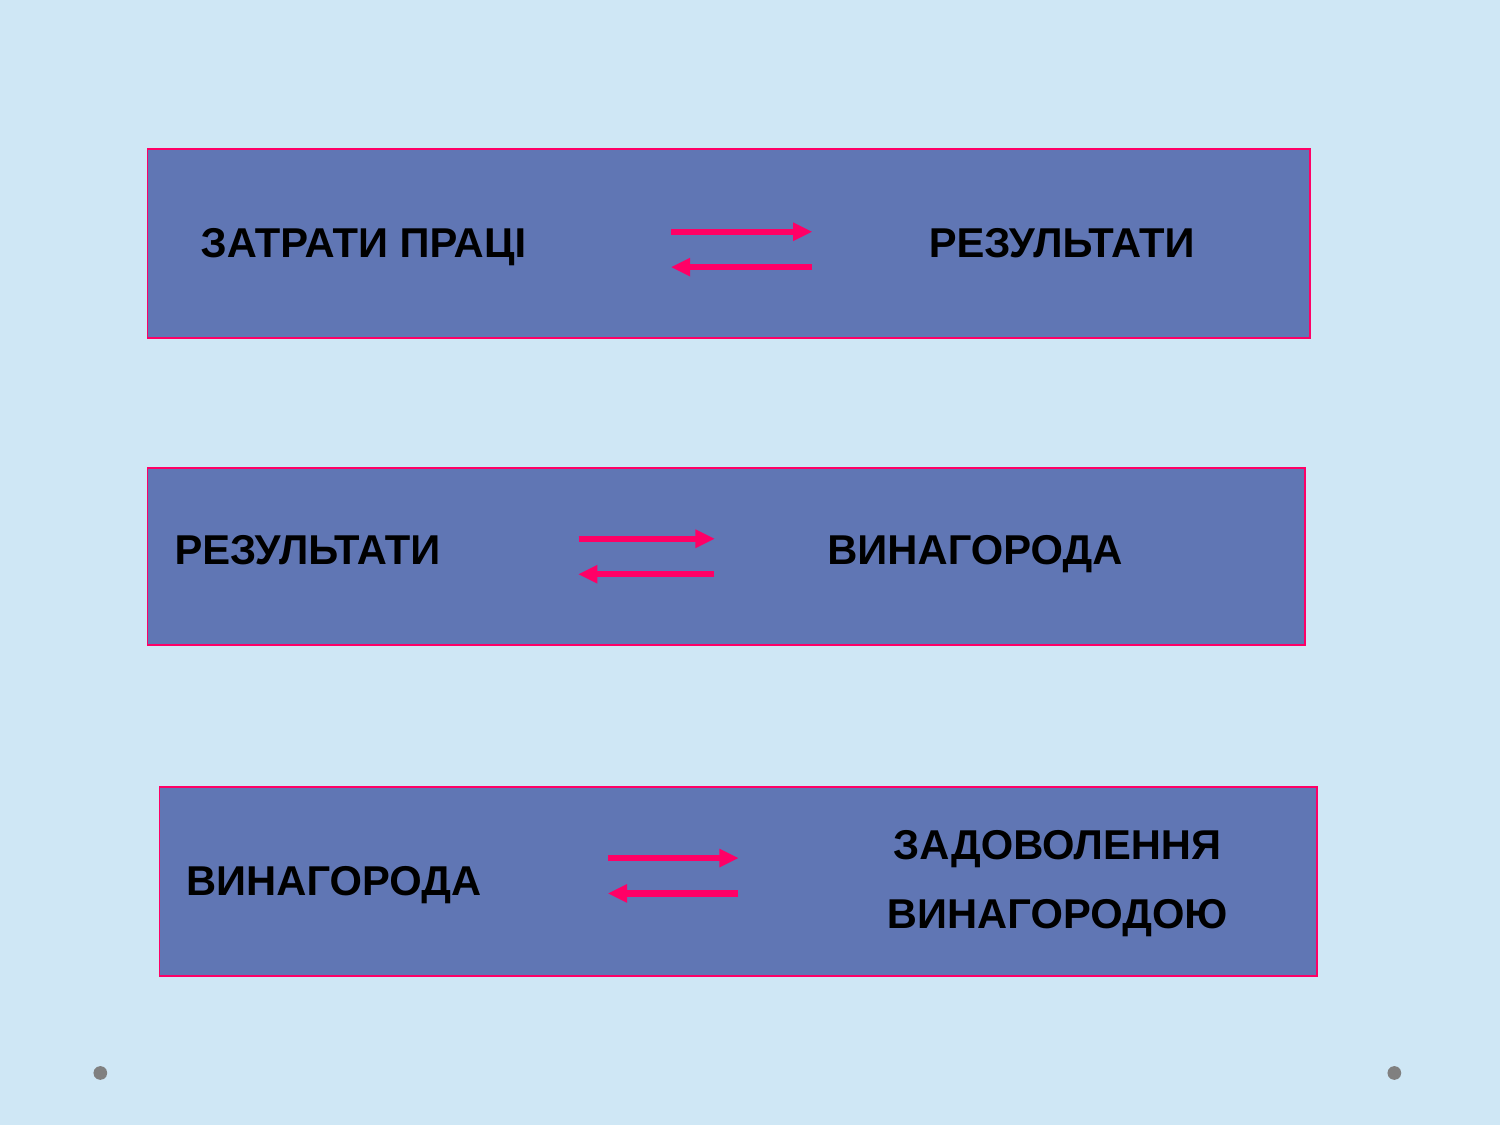

ЗАТРАТИ ПРАЦІ
РЕЗУЛЬТАТИ
РЕЗУЛЬТАТИ
ВИНАГОРОДА
ЗАДОВОЛЕННЯ
ВИНАГОРОДОЮ
ВИНАГОРОДА